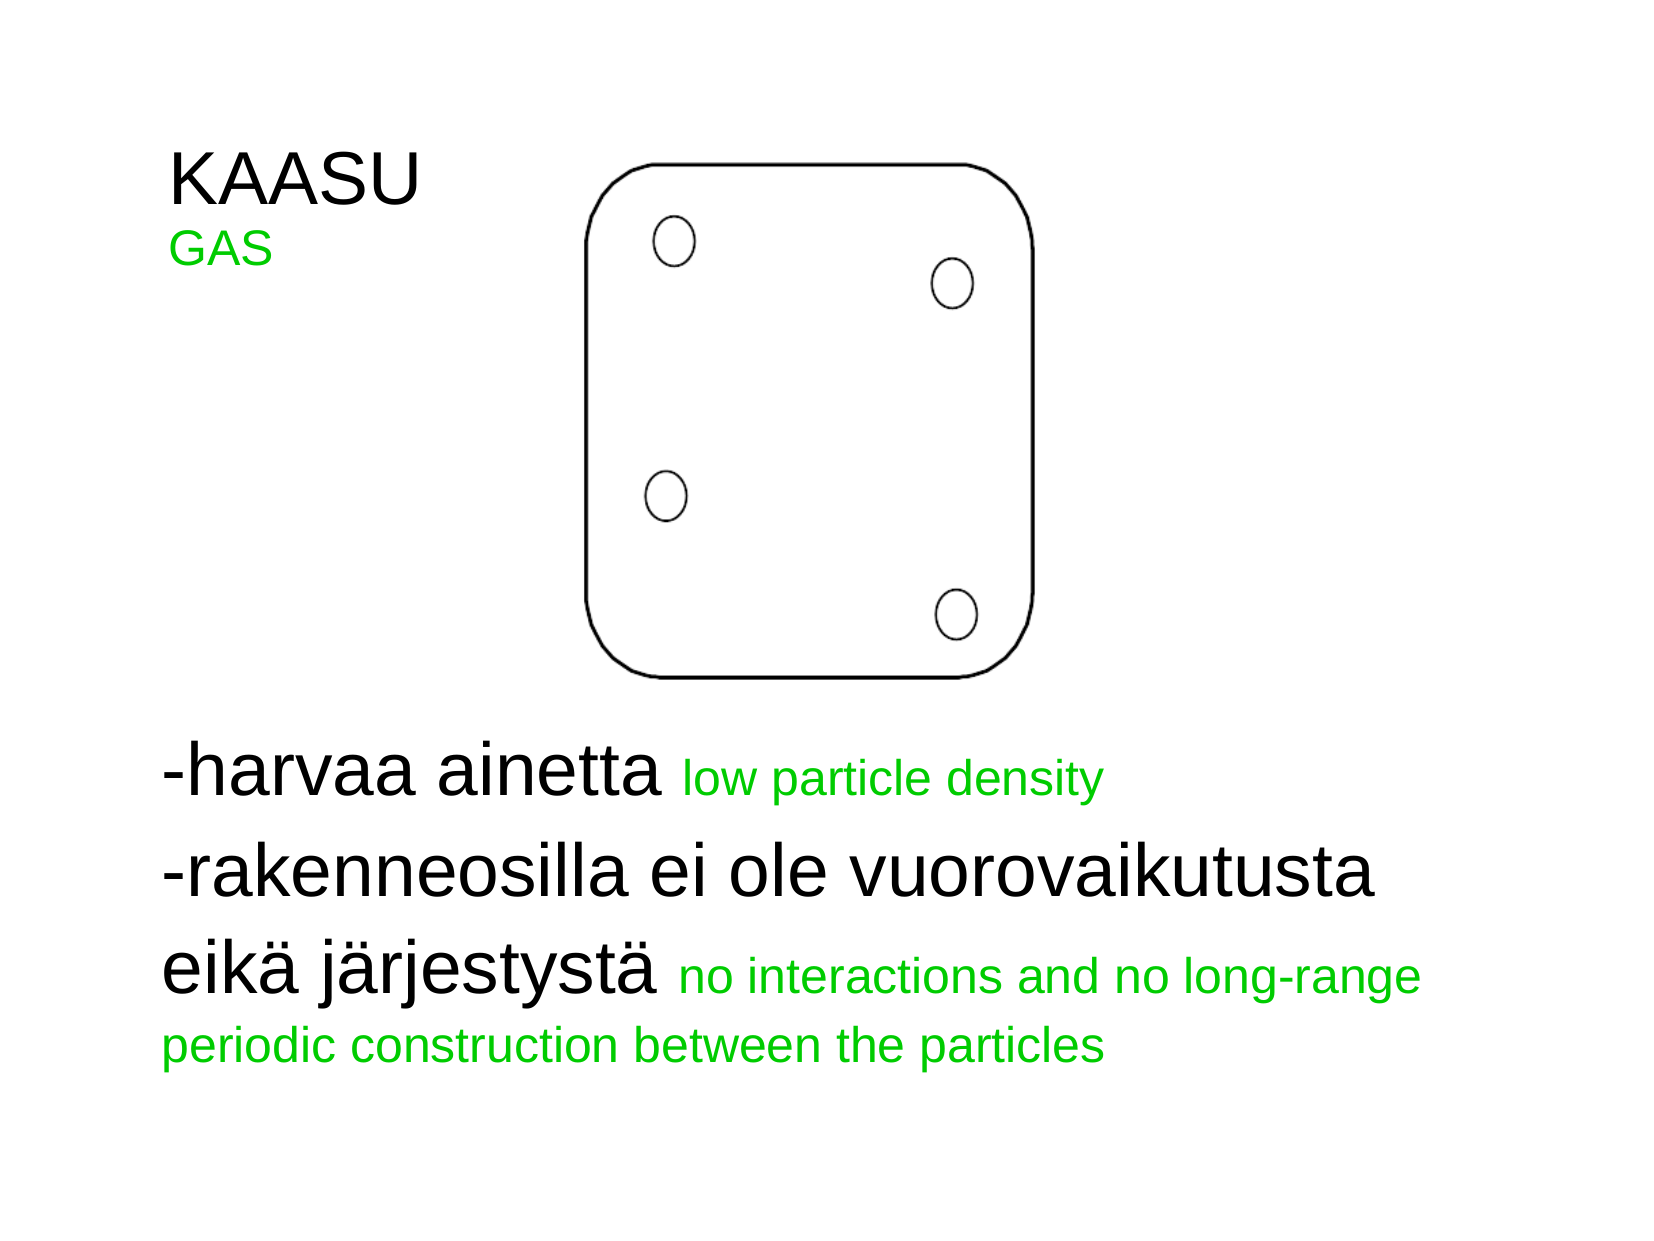

KAASU GAS
-harvaa ainetta low particle density
-rakenneosilla ei ole vuorovaikutusta eikä järjestystä no interactions and no long-range periodic construction between the particles